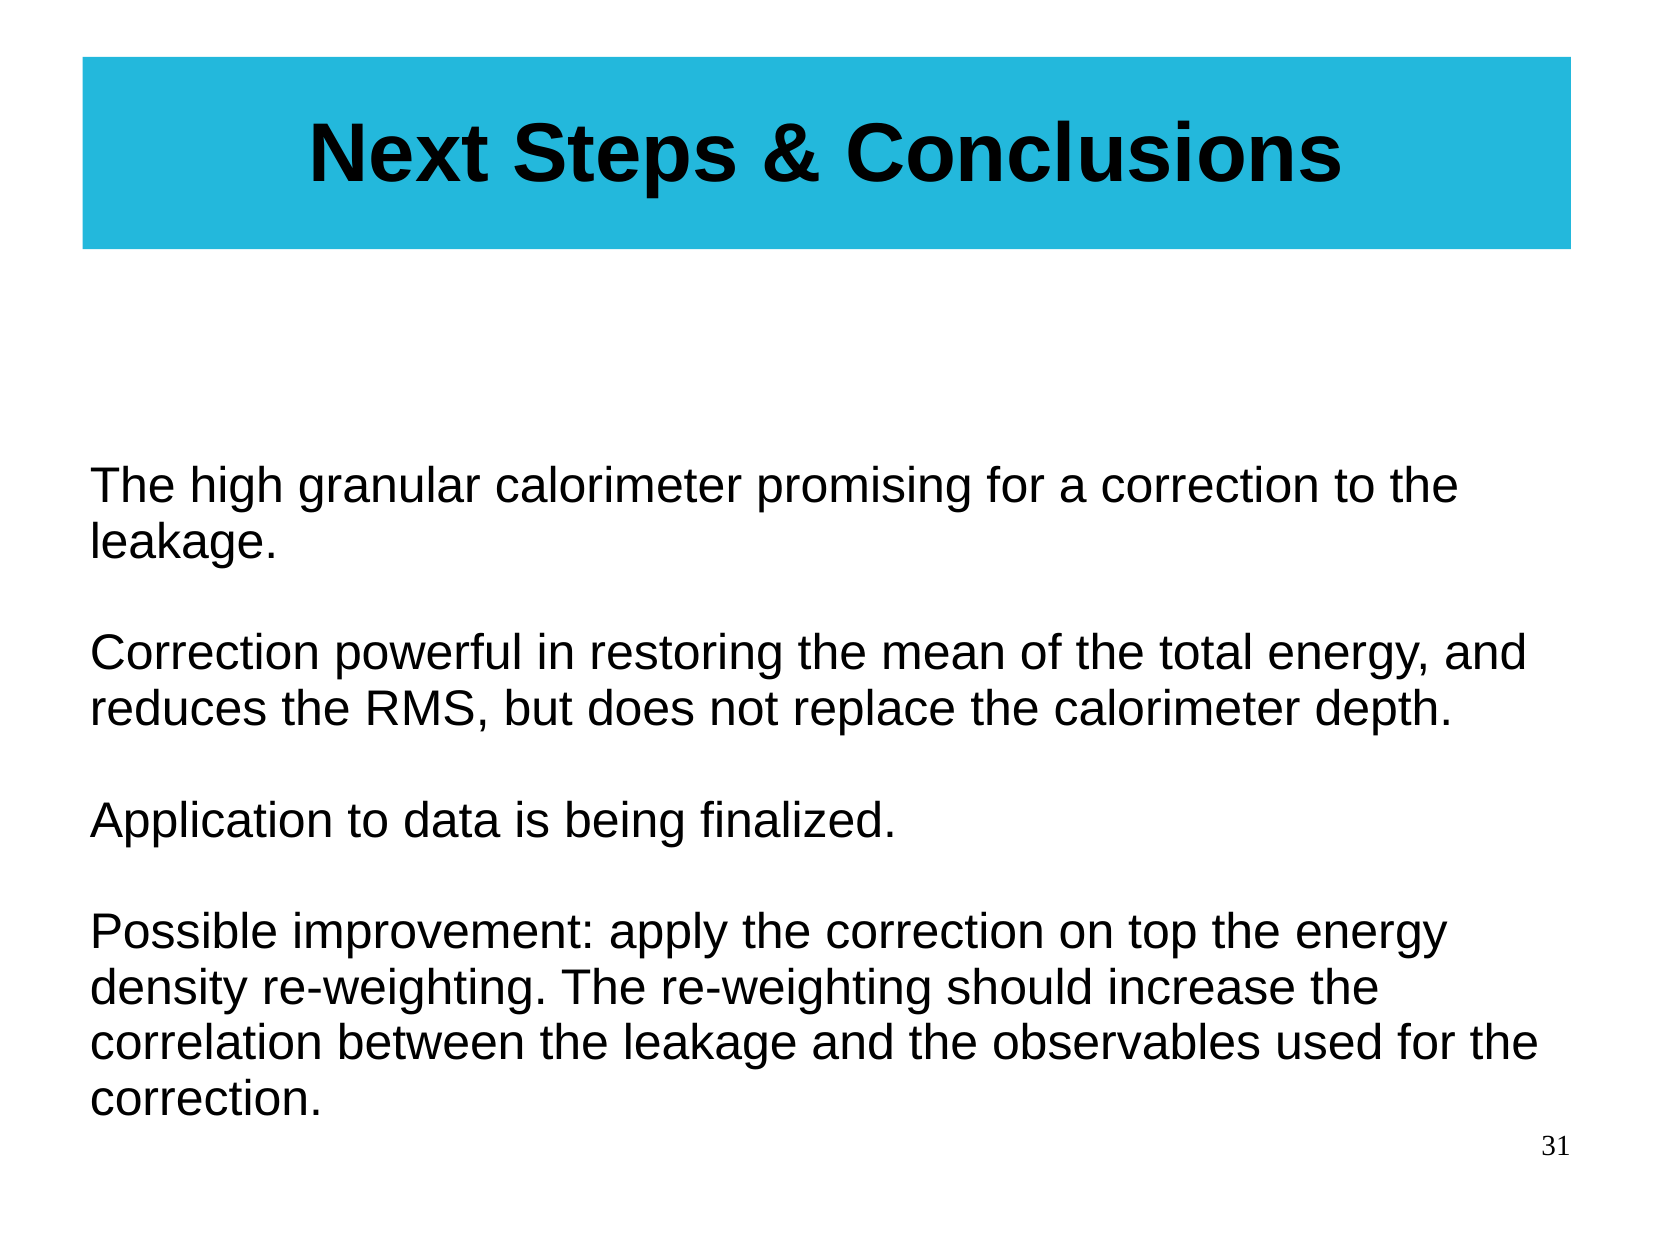

# Next Steps & Conclusions
The high granular calorimeter promising for a correction to the leakage.
Correction powerful in restoring the mean of the total energy, and reduces the RMS, but does not replace the calorimeter depth.
Application to data is being finalized.
Possible improvement: apply the correction on top the energy density re-weighting. The re-weighting should increase the correlation between the leakage and the observables used for the correction.
31